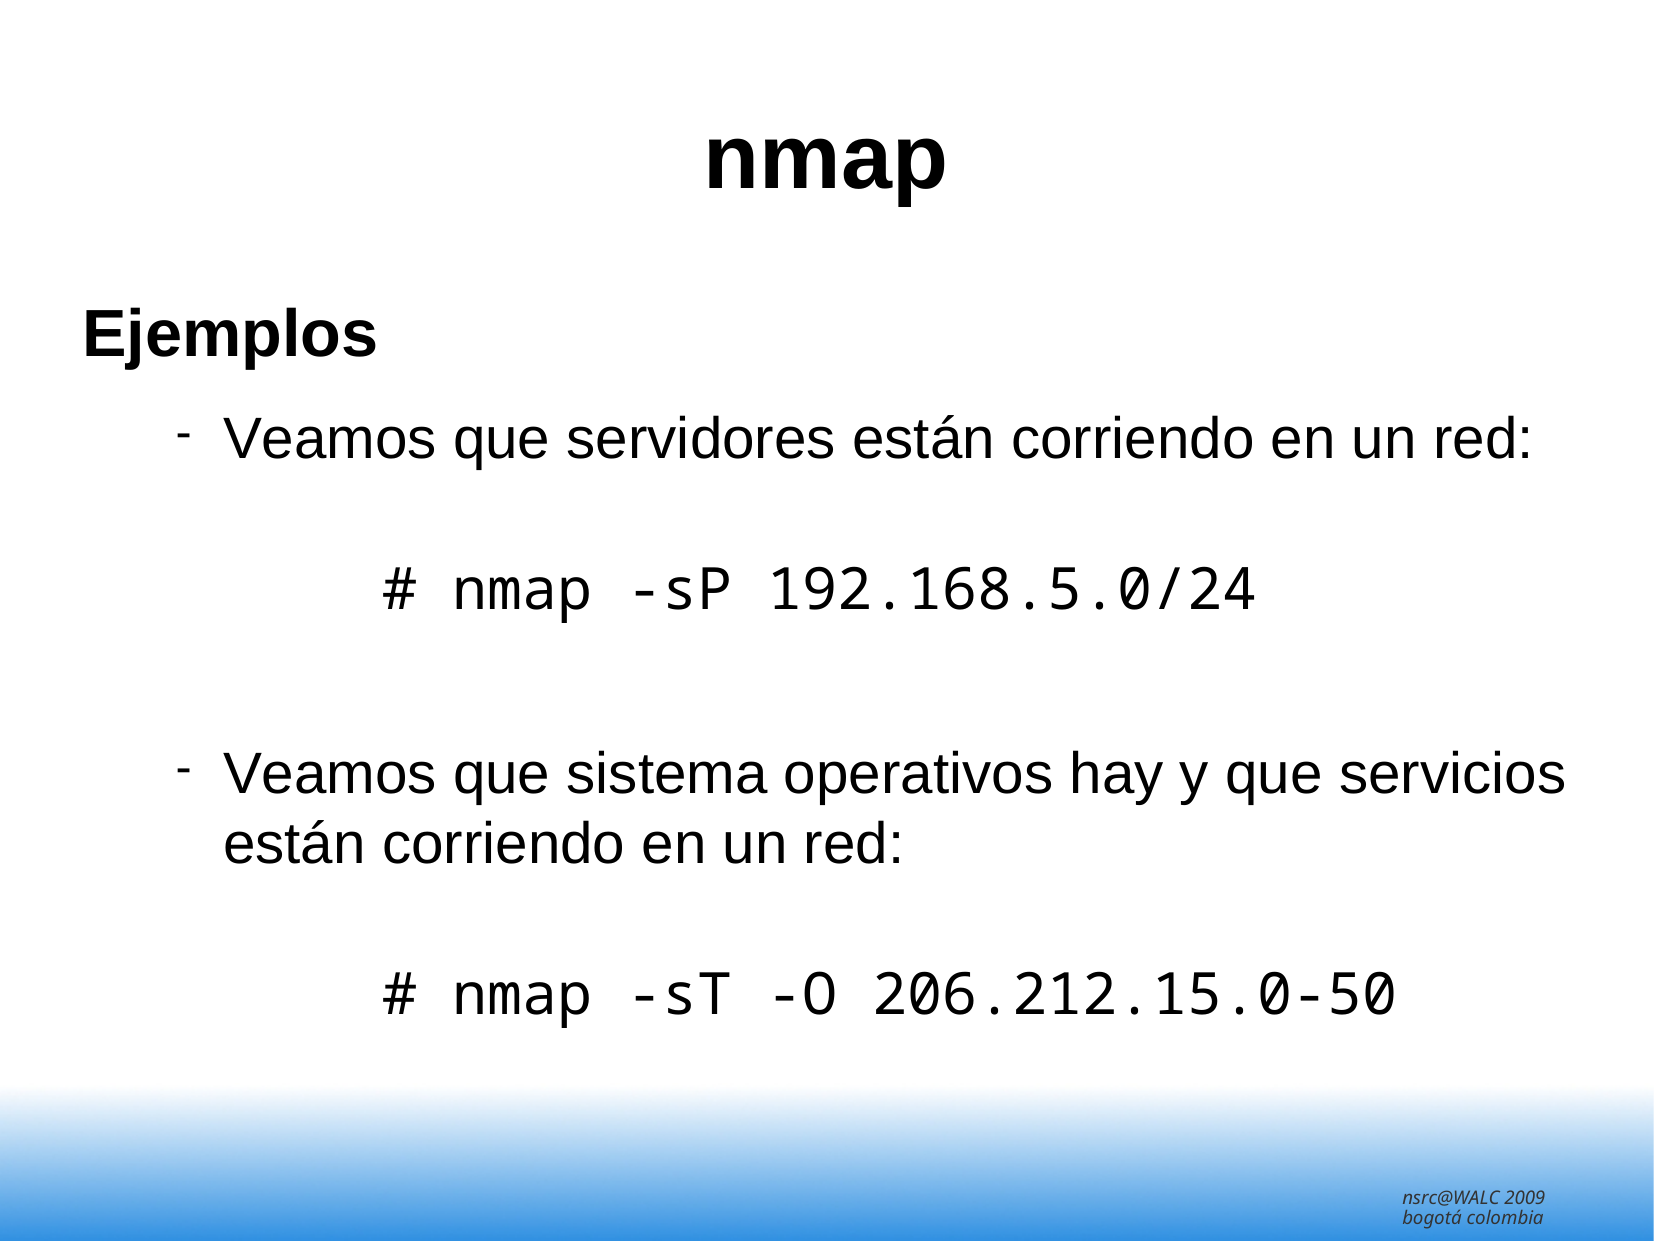

# nmap
Ejemplos
Veamos que servidores están corriendo en un red:
			# nmap -sP 192.168.5.0/24
Veamos que sistema operativos hay y que servicios están corriendo en un red:
			# nmap -sT -O 206.212.15.0-50